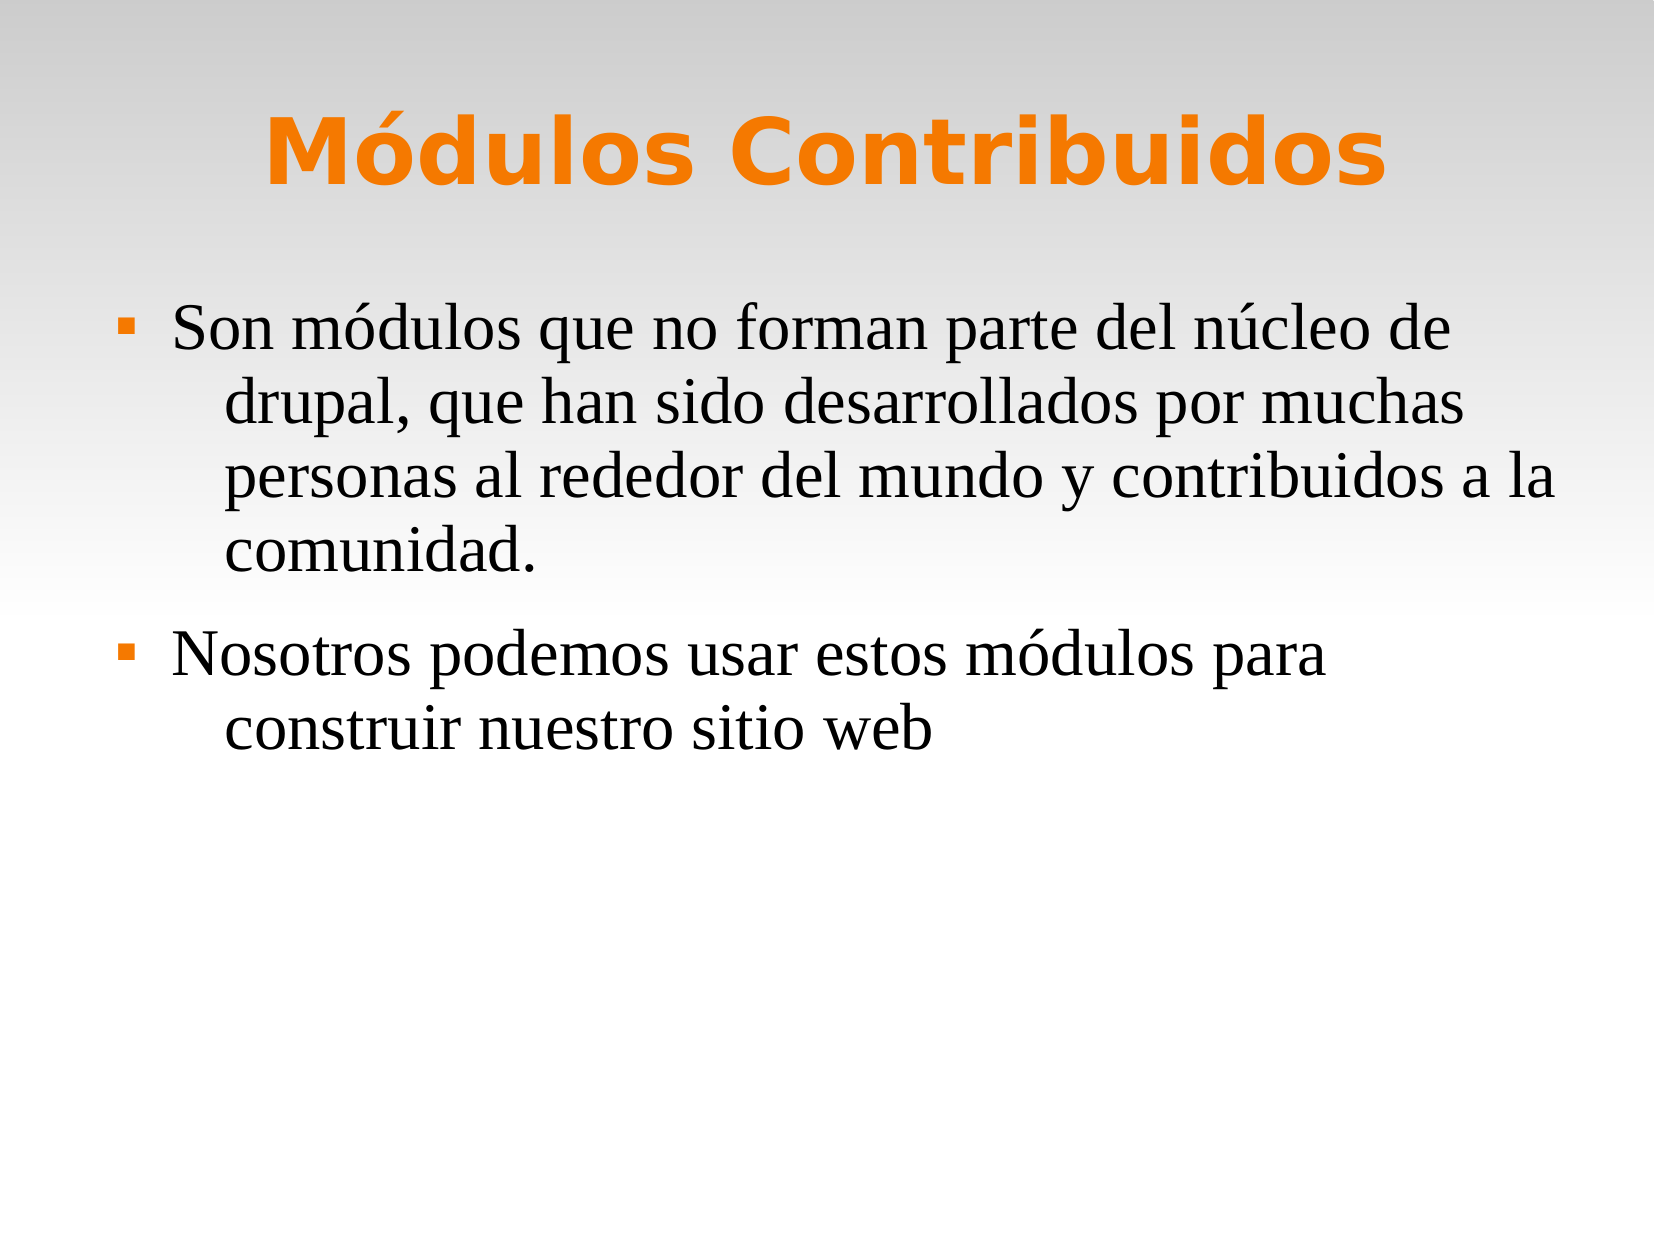

# Módulos Contribuidos
Son módulos que no forman parte del núcleo de drupal, que han sido desarrollados por muchas personas al rededor del mundo y contribuidos a la comunidad.
Nosotros podemos usar estos módulos para construir nuestro sitio web